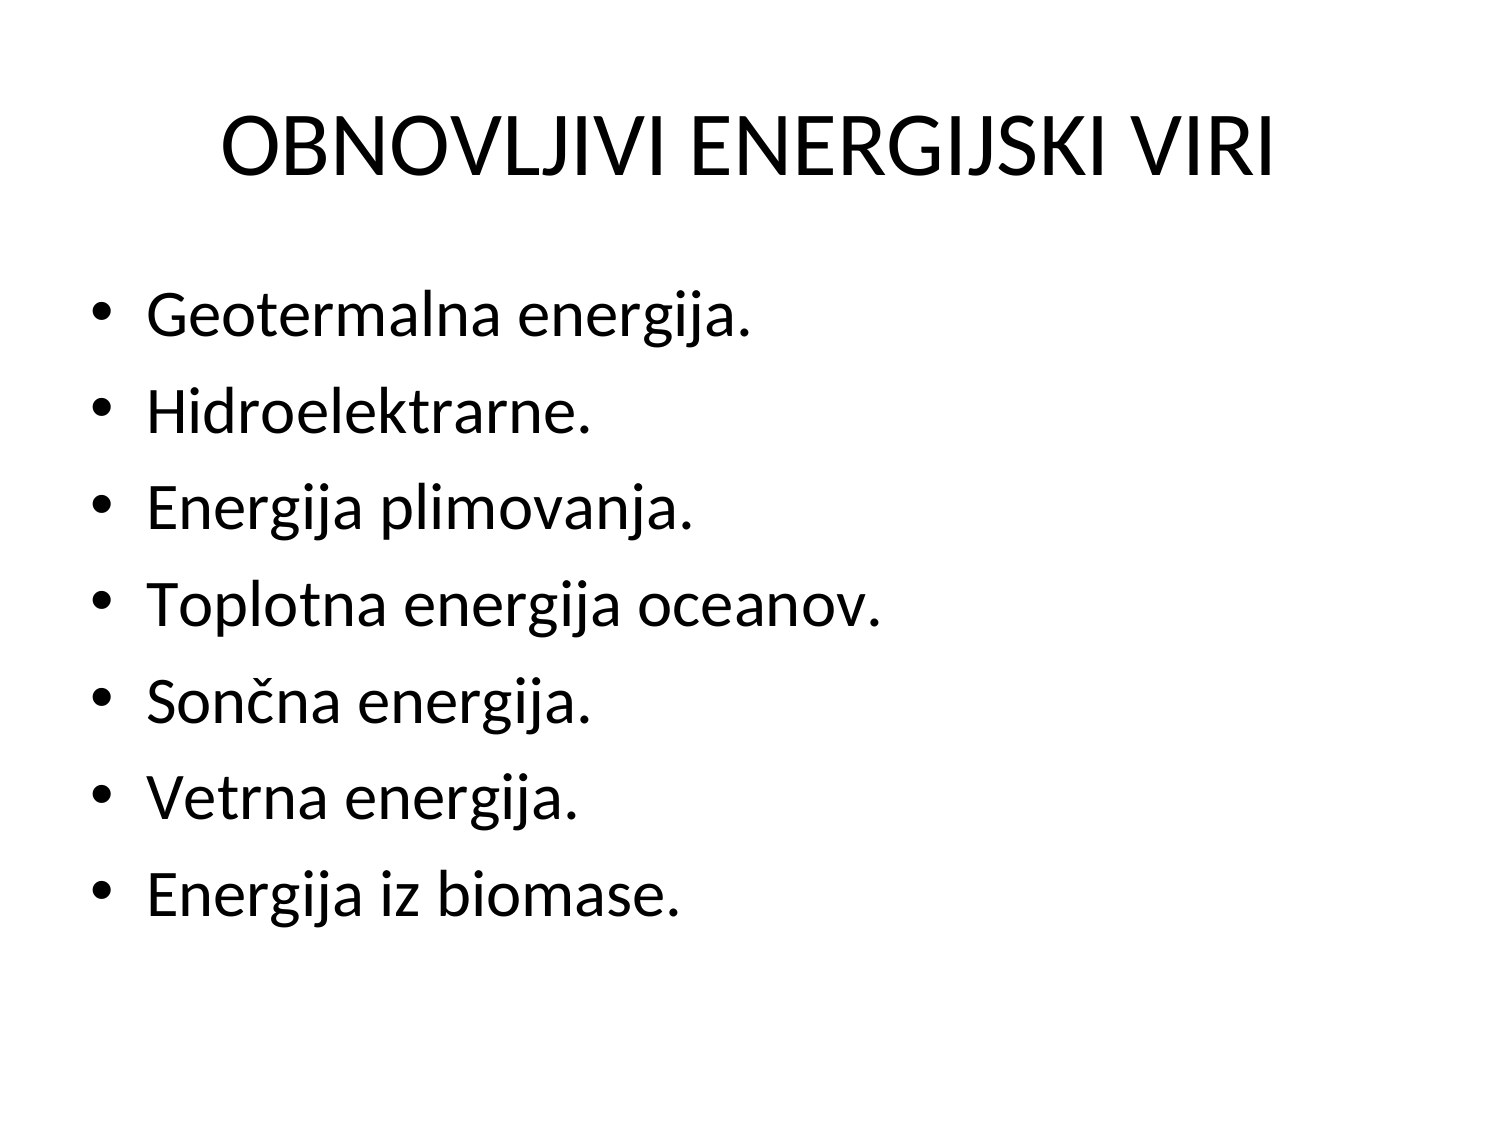

OBNOVLJIVI ENERGIJSKI VIRI
Geotermalna energija.
Hidroelektrarne.
Energija plimovanja.
Toplotna energija oceanov.
Sončna energija.
Vetrna energija.
Energija iz biomase.